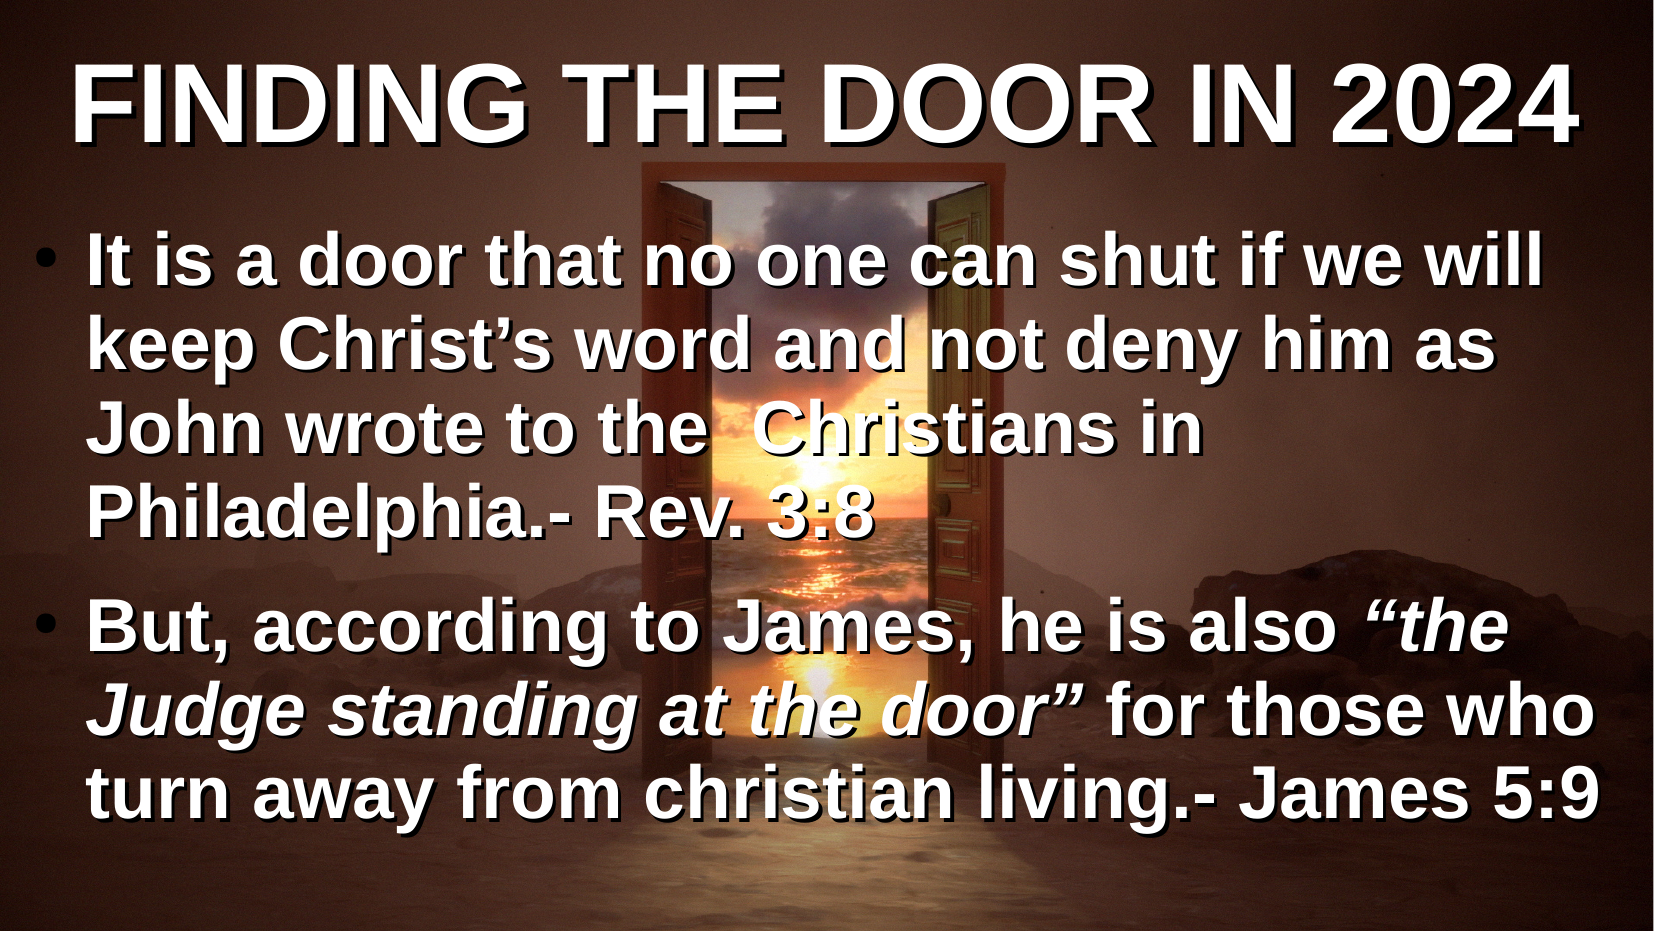

# FINDING THE DOOR IN 2024
It is a door that no one can shut if we will keep Christ’s word and not deny him as John wrote to the Christians in Philadelphia.- Rev. 3:8
But, according to James, he is also “the Judge standing at the door” for those who turn away from christian living.- James 5:9